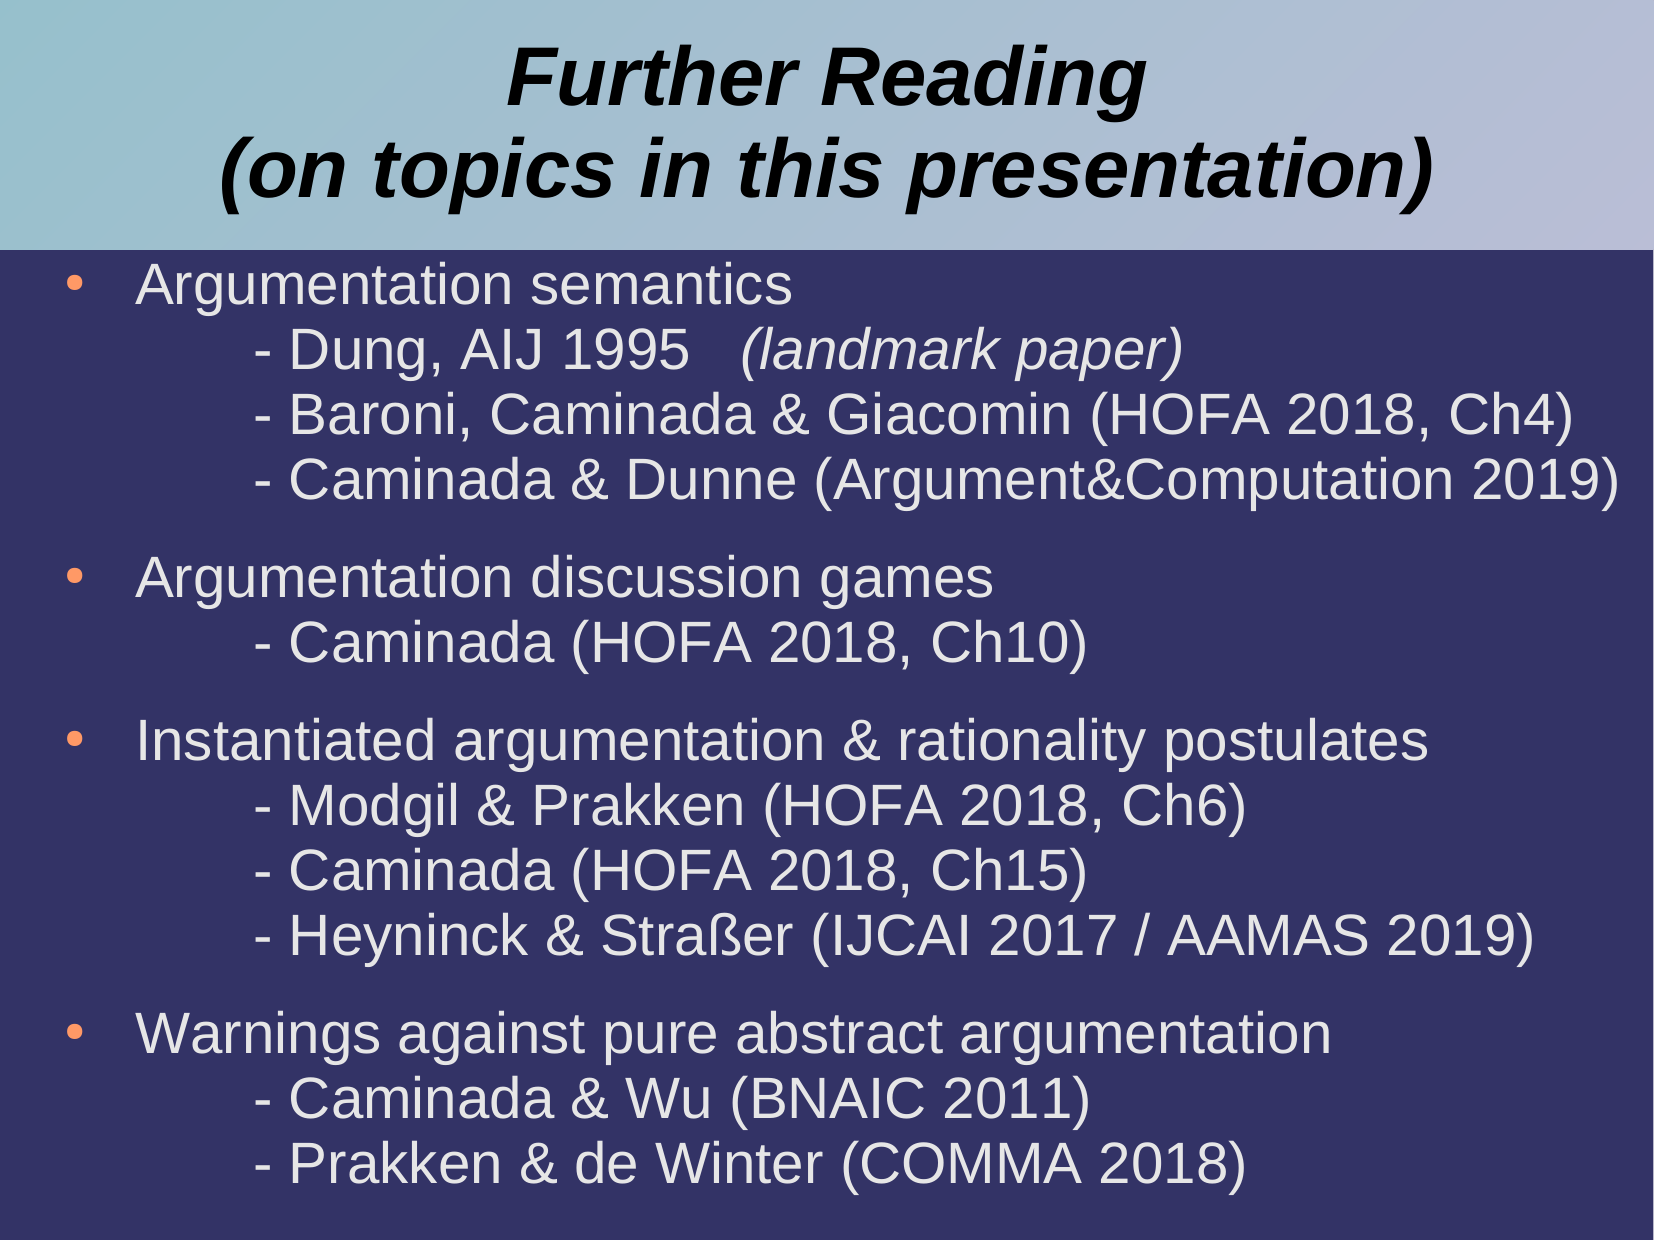

# Further Reading (on topics in this presentation)
Argumentation semantics
 	- Dung, AIJ 1995 (landmark paper)
 	- Baroni, Caminada & Giacomin (HOFA 2018, Ch4)
	- Caminada & Dunne (Argument&Computation 2019)
Argumentation discussion games
	- Caminada (HOFA 2018, Ch10)
Instantiated argumentation & rationality postulates
 	- Modgil & Prakken (HOFA 2018, Ch6)
 	- Caminada (HOFA 2018, Ch15)
	- Heyninck & Straßer (IJCAI 2017 / AAMAS 2019)
Warnings against pure abstract argumentation
	- Caminada & Wu (BNAIC 2011)
	- Prakken & de Winter (COMMA 2018)